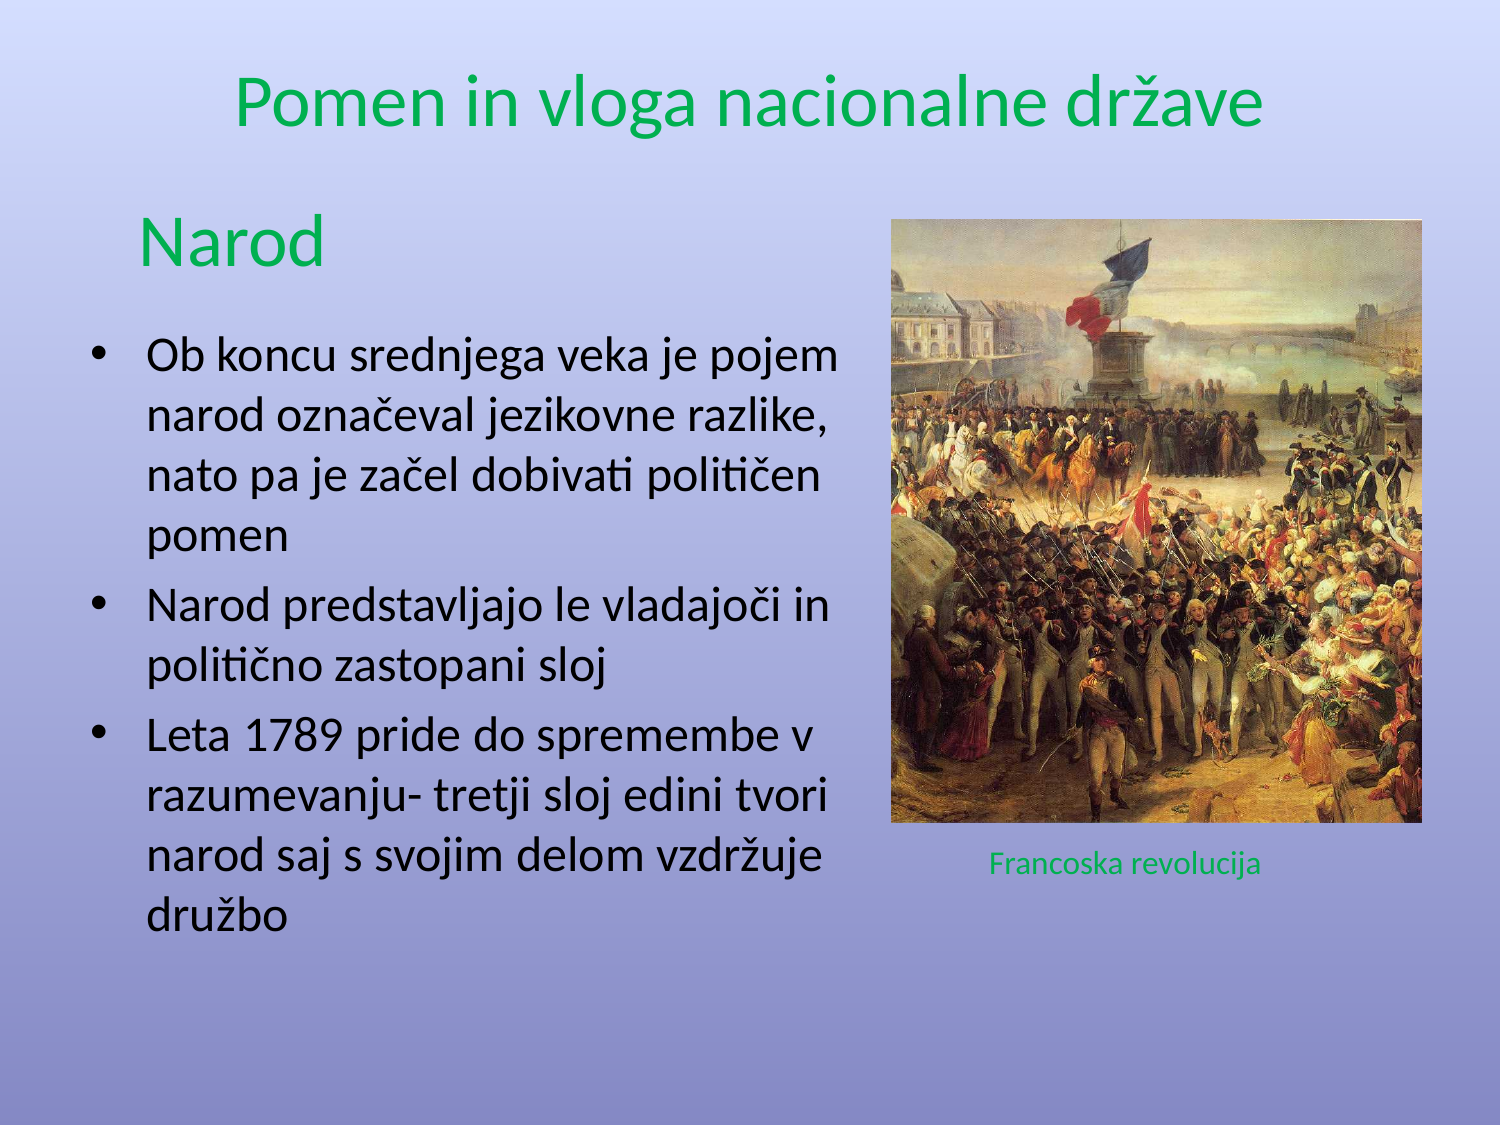

# Pomen in vloga nacionalne države
Narod
Ob koncu srednjega veka je pojem narod označeval jezikovne razlike, nato pa je začel dobivati političen pomen
Narod predstavljajo le vladajoči in politično zastopani sloj
Leta 1789 pride do spremembe v razumevanju- tretji sloj edini tvori narod saj s svojim delom vzdržuje družbo
Francoska revolucija